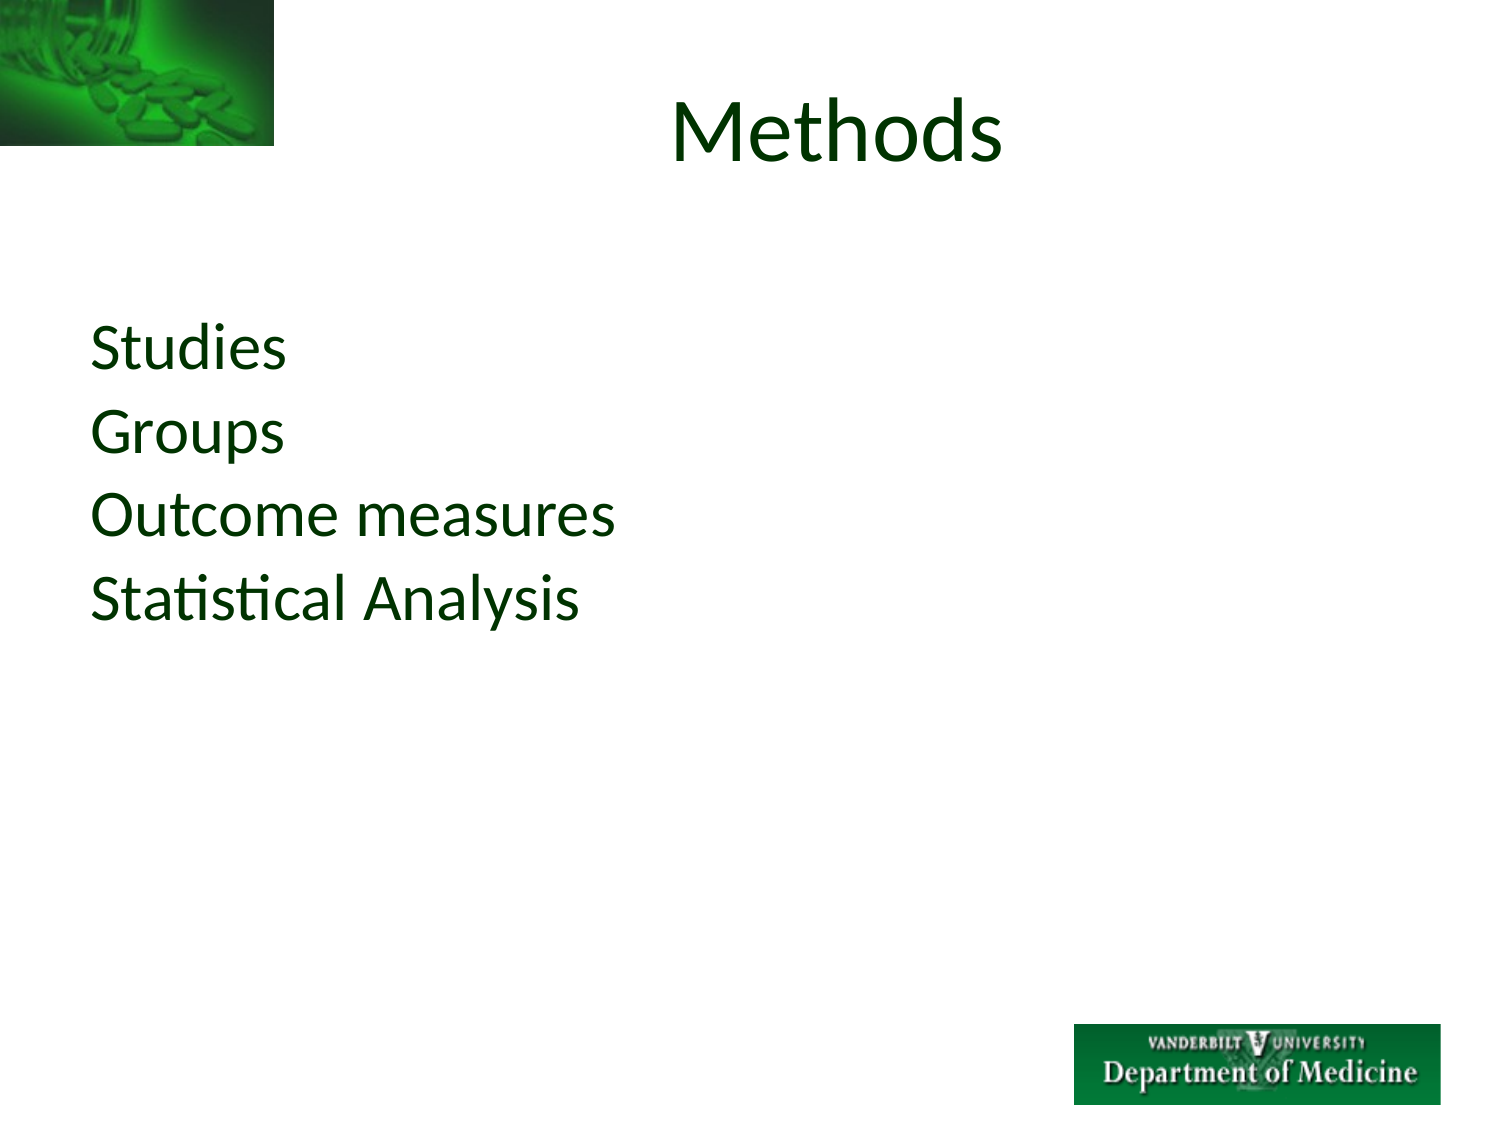

Methods
# Studies
Groups
Outcome measures
Statistical Analysis